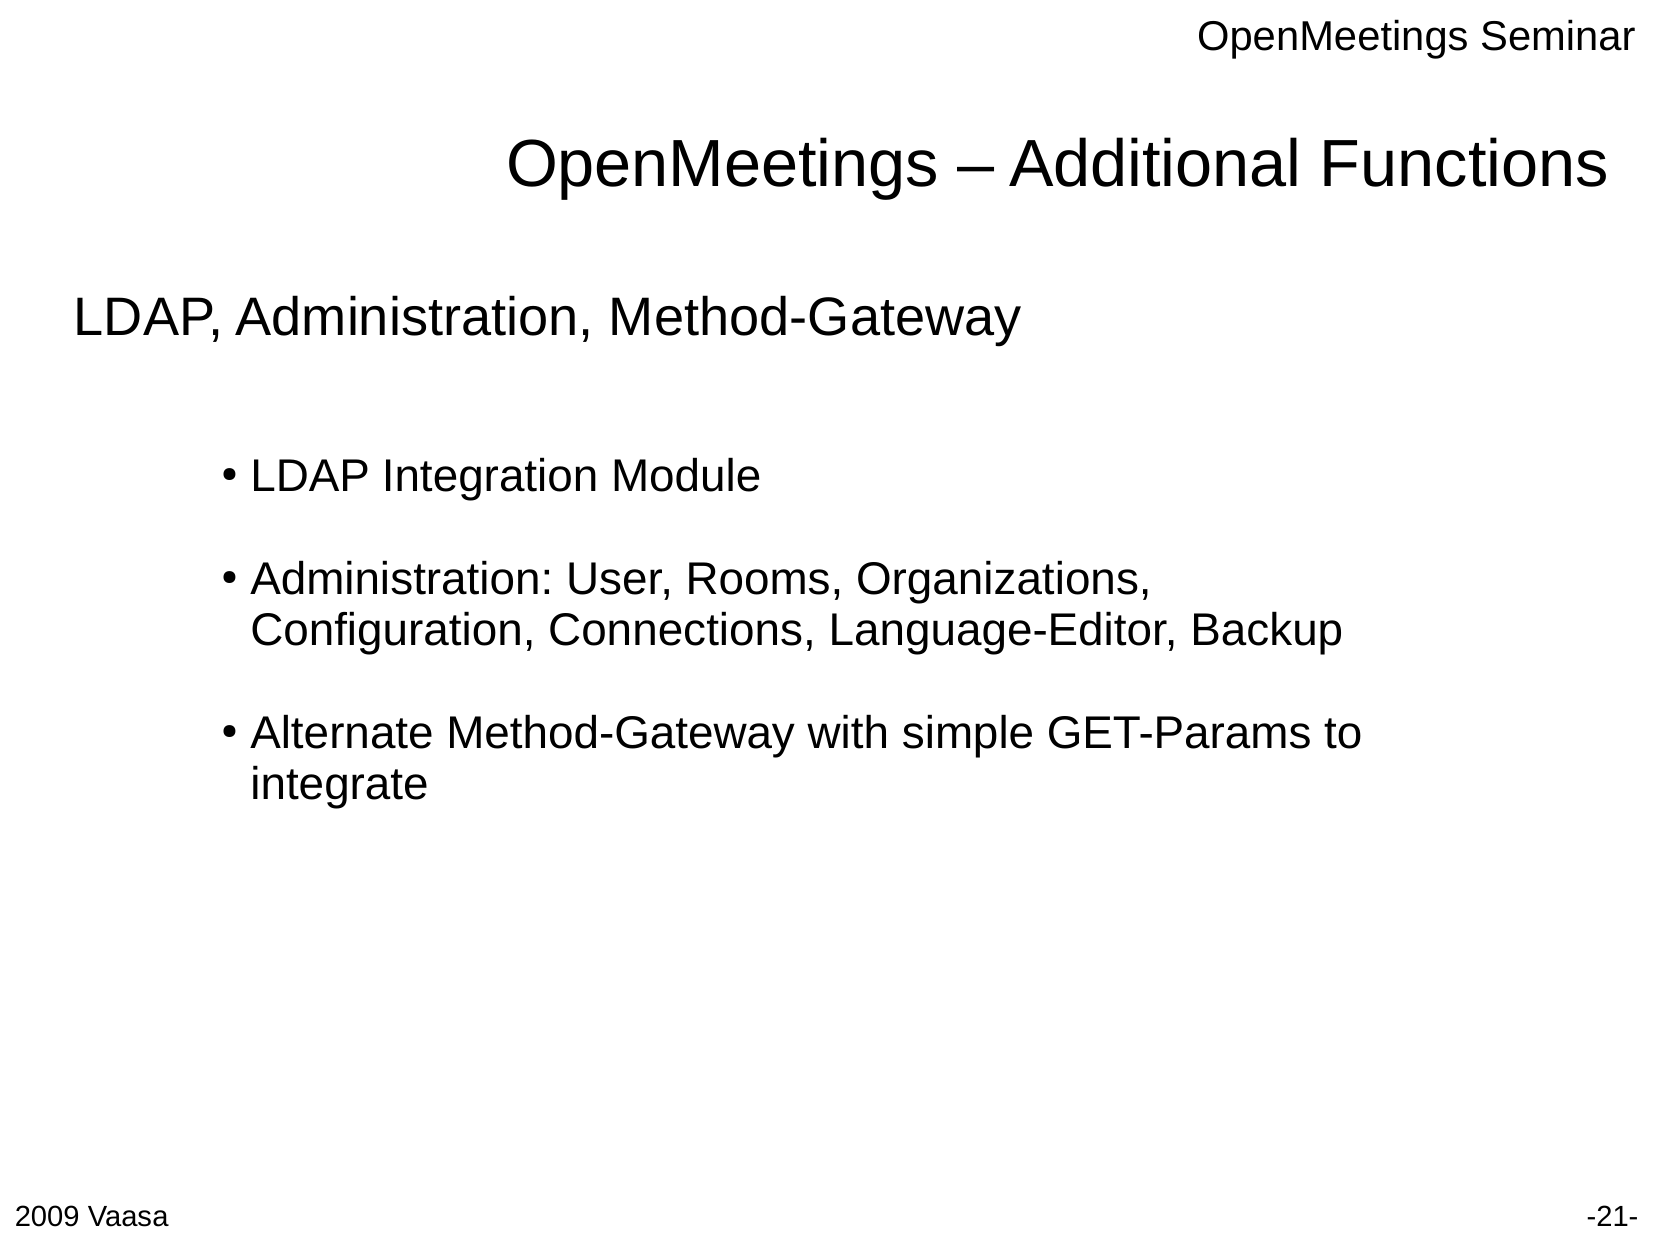

# OpenMeetings Seminar
OpenMeetings – Additional Functions
LDAP, Administration, Method-Gateway
 LDAP Integration Module
 Administration: User, Rooms, Organizations,
 Configuration, Connections, Language-Editor, Backup
 Alternate Method-Gateway with simple GET-Params to
 integrate
-21-
2009 Vaasa